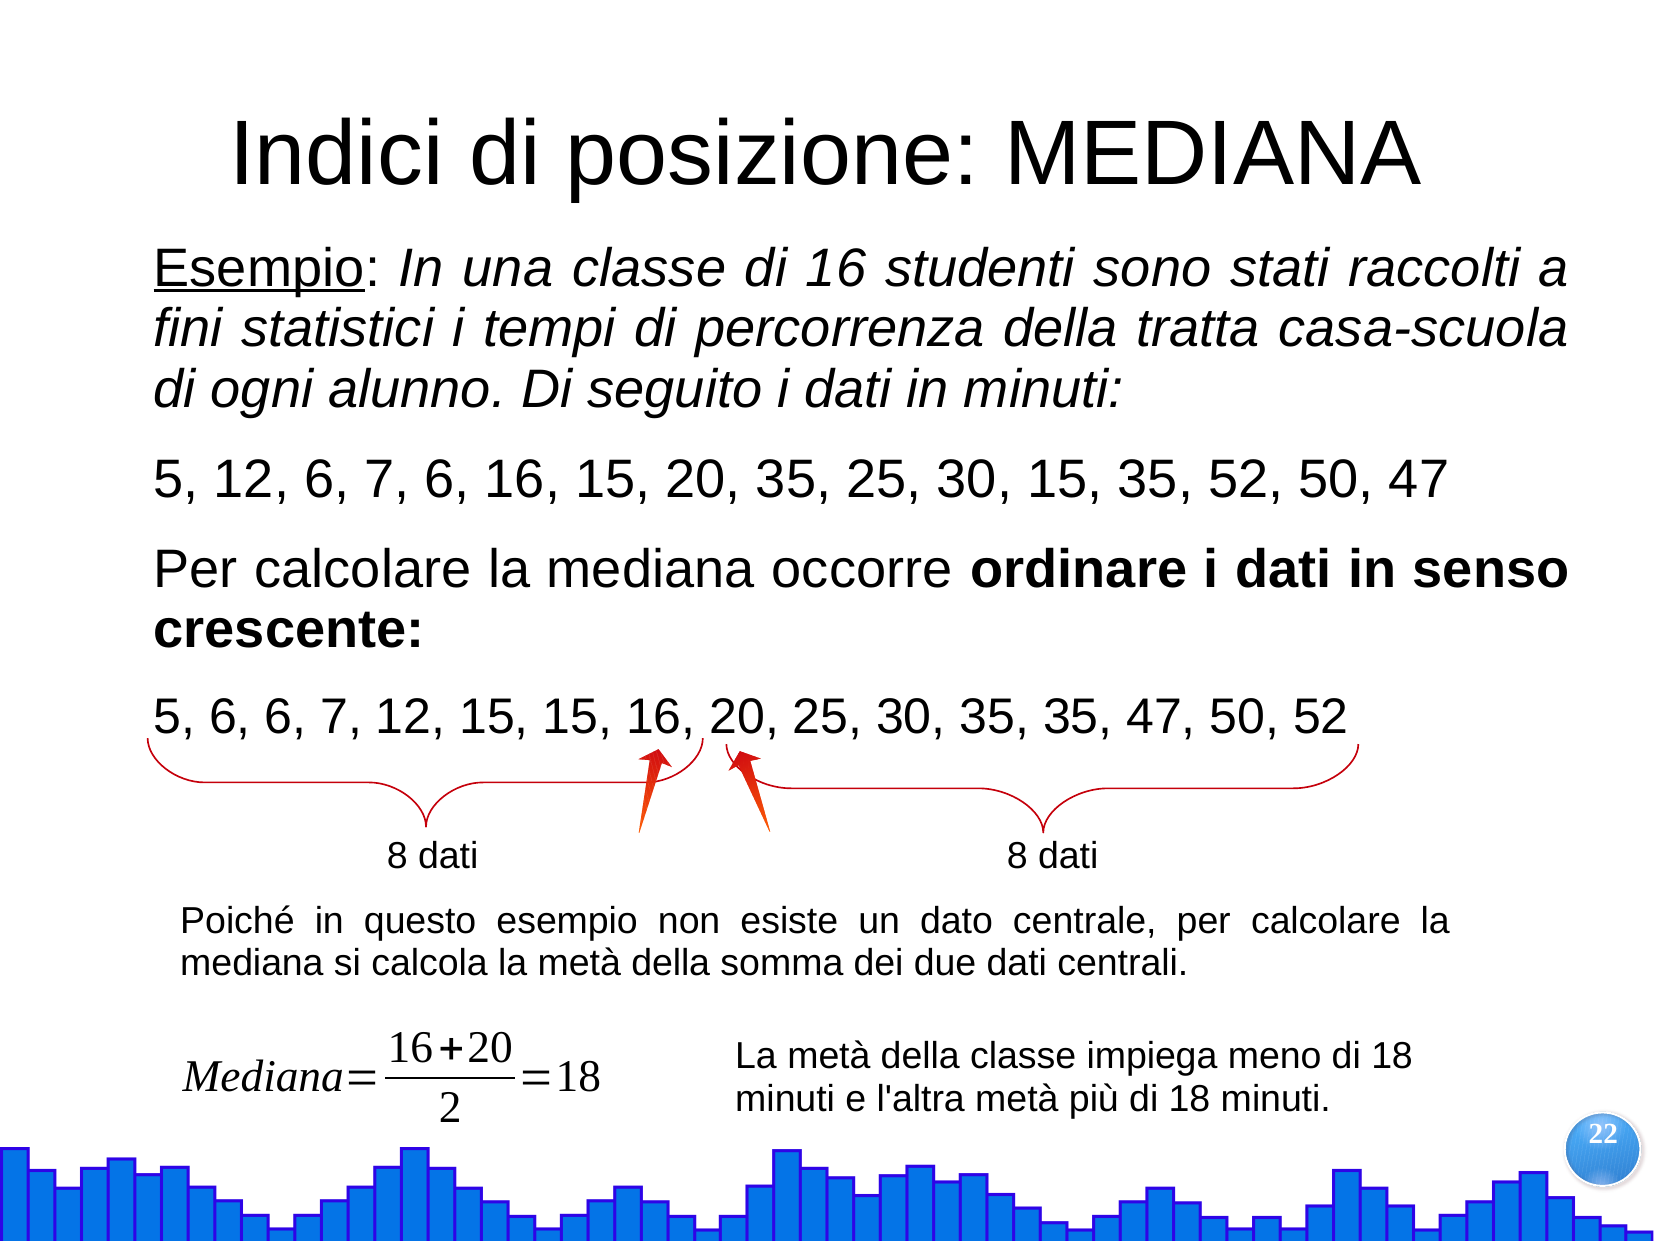

# Indici di posizione: MEDIANA
Esempio: In una classe di 16 studenti sono stati raccolti a fini statistici i tempi di percorrenza della tratta casa-scuola di ogni alunno. Di seguito i dati in minuti:
5, 12, 6, 7, 6, 16, 15, 20, 35, 25, 30, 15, 35, 52, 50, 47
Per calcolare la mediana occorre ordinare i dati in senso crescente:
5, 6, 6, 7, 12, 15, 15, 16, 20, 25, 30, 35, 35, 47, 50, 52
8 dati
8 dati
Poiché in questo esempio non esiste un dato centrale, per calcolare la mediana si calcola la metà della somma dei due dati centrali.
La metà della classe impiega meno di 18 minuti e l'altra metà più di 18 minuti.
22